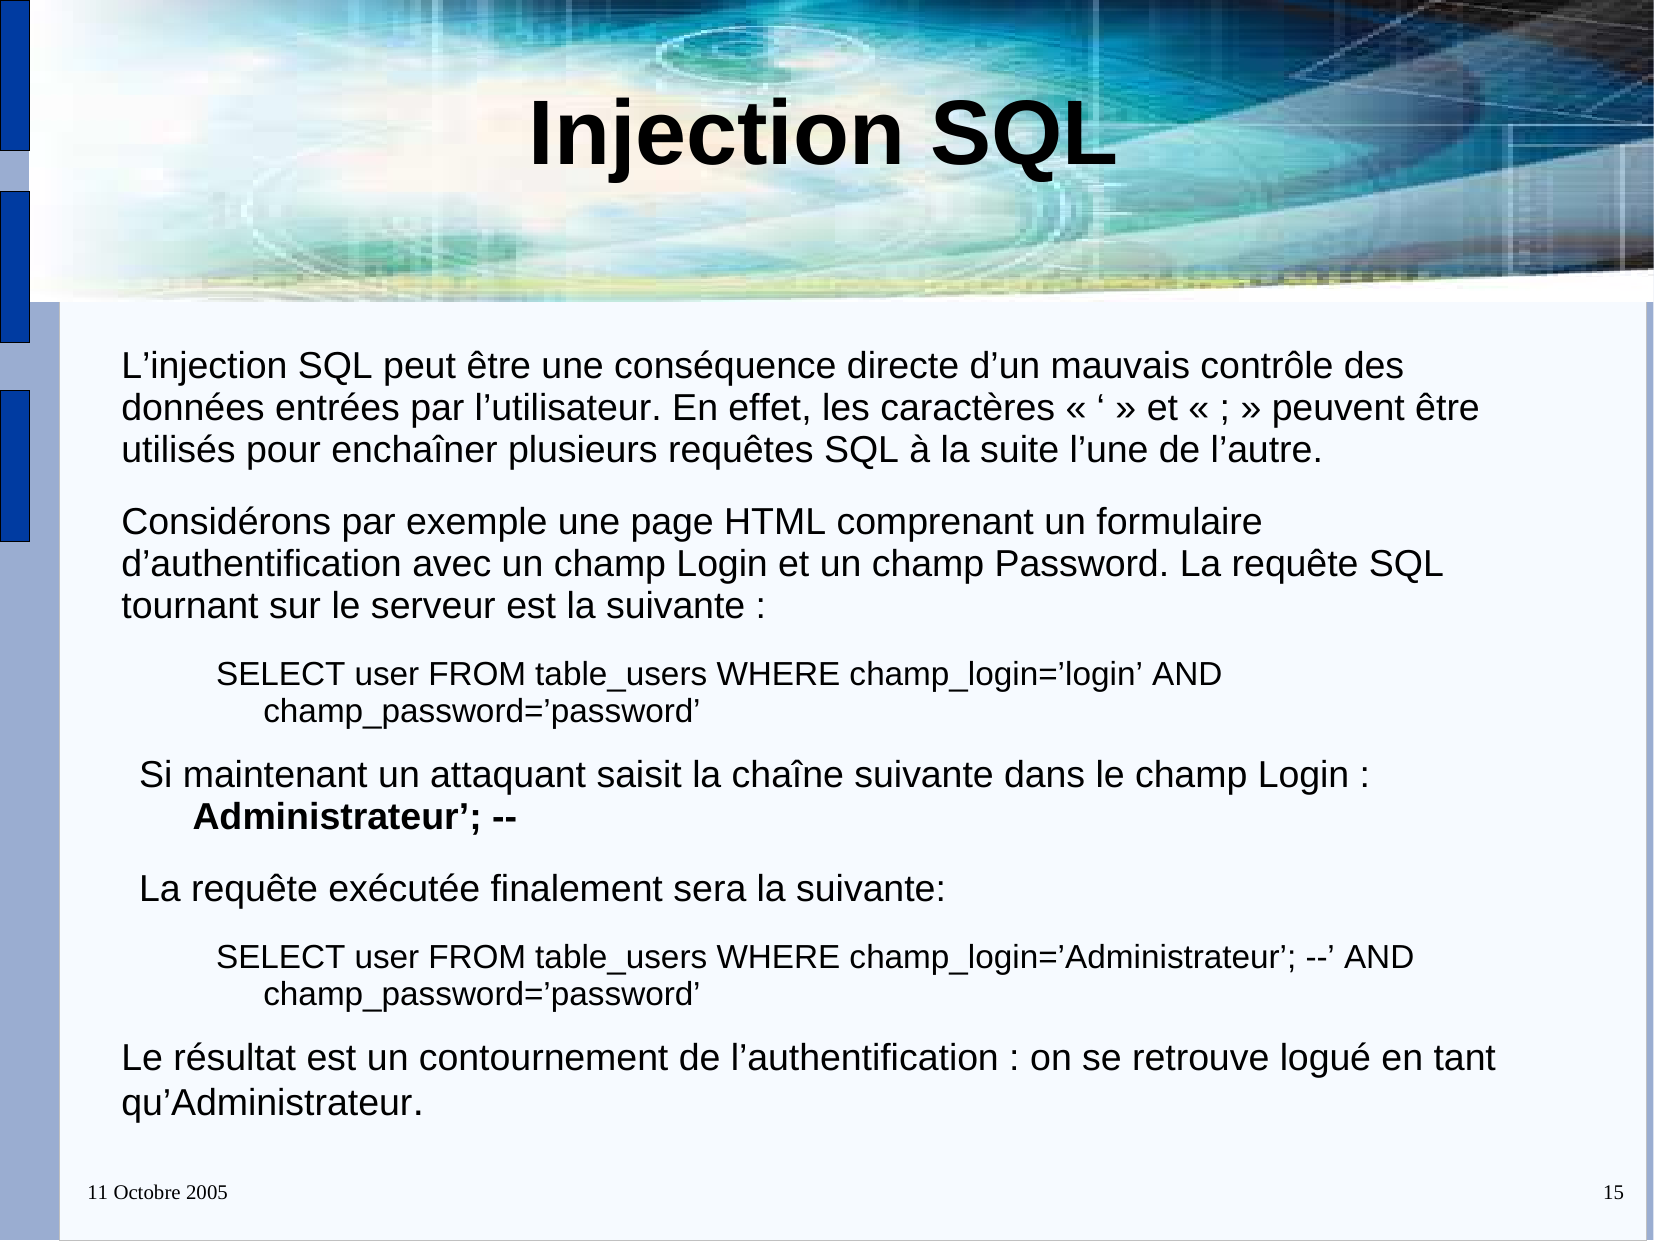

# Injection SQL
L’injection SQL peut être une conséquence directe d’un mauvais contrôle des données entrées par l’utilisateur. En effet, les caractères « ‘ » et « ; » peuvent être utilisés pour enchaîner plusieurs requêtes SQL à la suite l’une de l’autre.
Considérons par exemple une page HTML comprenant un formulaire d’authentification avec un champ Login et un champ Password. La requête SQL tournant sur le serveur est la suivante :
SELECT user FROM table_users WHERE champ_login=’login’ AND champ_password=’password’
Si maintenant un attaquant saisit la chaîne suivante dans le champ Login : Administrateur’; --
La requête exécutée finalement sera la suivante:
SELECT user FROM table_users WHERE champ_login=’Administrateur’; --’ AND champ_password=’password’
Le résultat est un contournement de l’authentification : on se retrouve logué en tant qu’Administrateur.